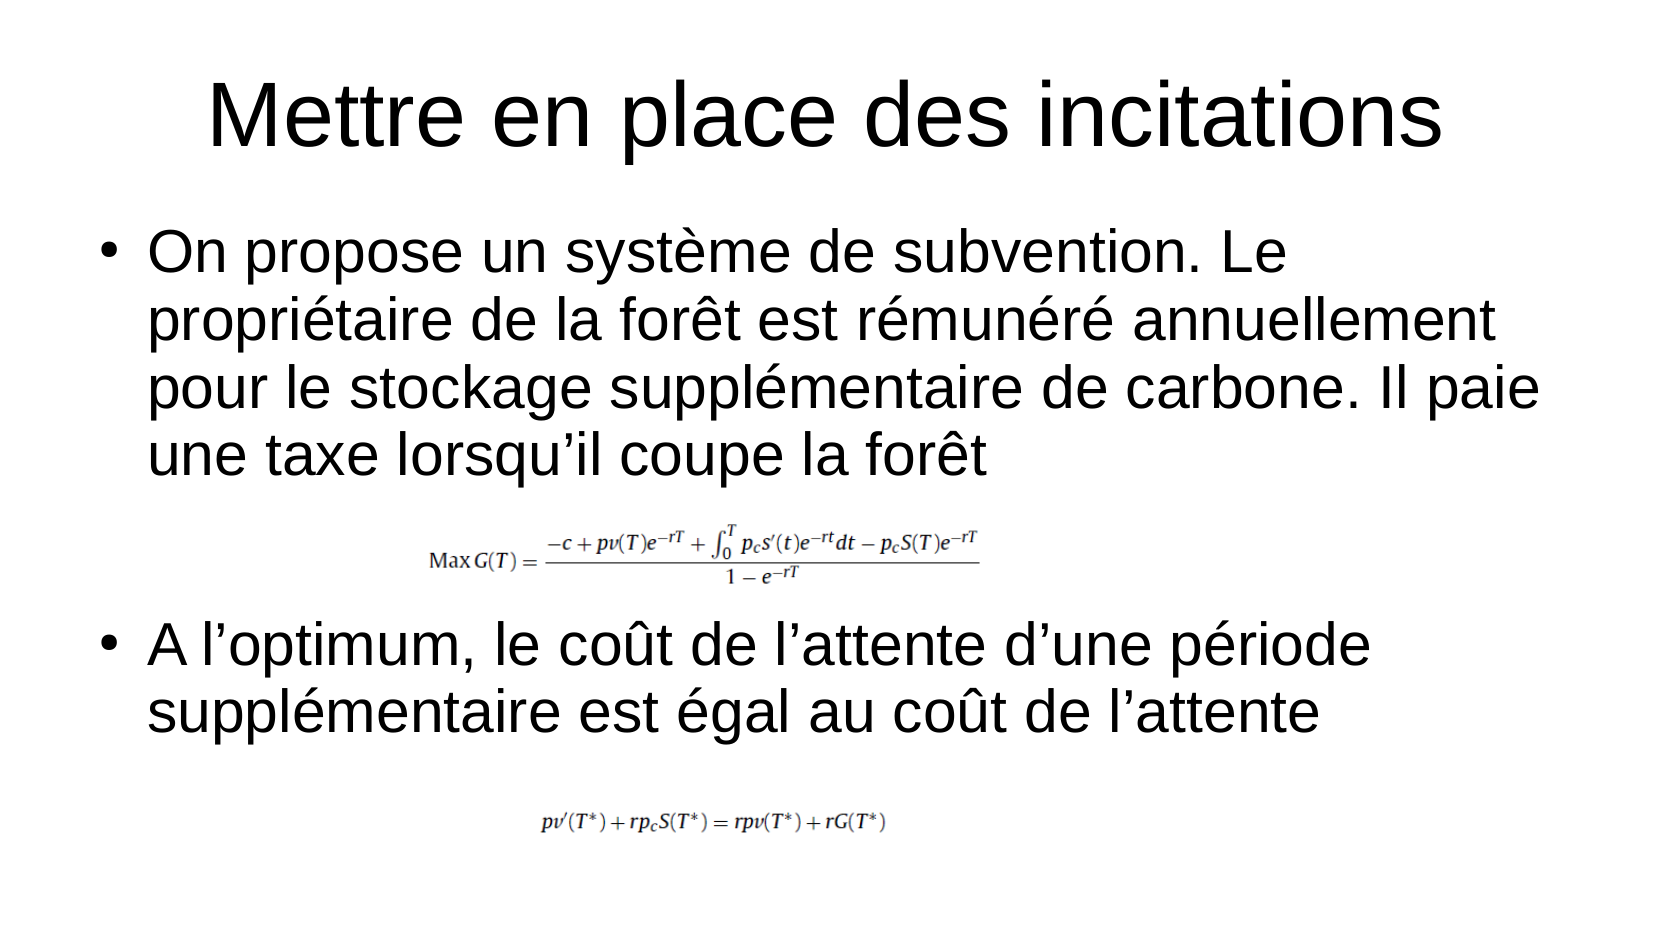

# Mettre en place des incitations
On propose un système de subvention. Le propriétaire de la forêt est rémunéré annuellement pour le stockage supplémentaire de carbone. Il paie une taxe lorsqu’il coupe la forêt
A l’optimum, le coût de l’attente d’une période supplémentaire est égal au coût de l’attente